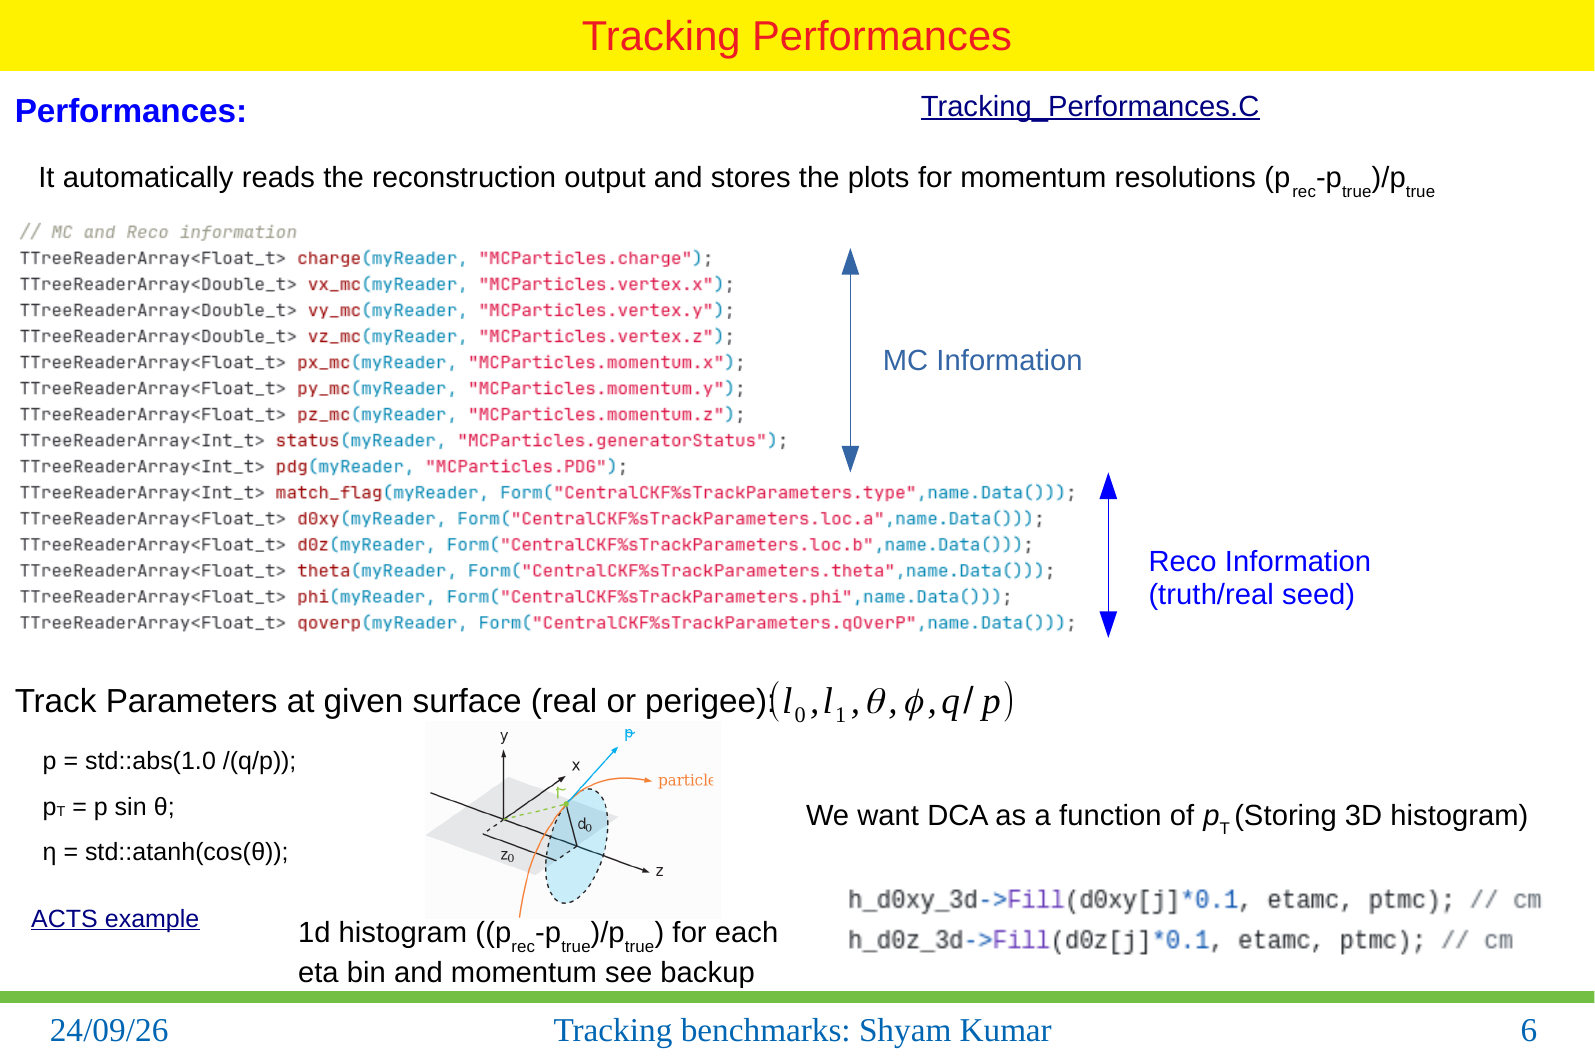

# Tracking Performances
Tracking_Performances.C
Performances:
It automatically reads the reconstruction output and stores the plots for momentum resolutions (prec-ptrue)/ptrue
MC Information
Reco Information
(truth/real seed)
Track Parameters at given surface (real or perigee):
 p = std::abs(1.0 /(q/p));
 pT = p sin θ;
 η = std::atanh(cos(θ));
We want DCA as a function of pT (Storing 3D histogram)
ACTS example
1d histogram ((prec-ptrue)/ptrue) for each eta bin and momentum see backup
Tracking benchmarks: Shyam Kumar
6